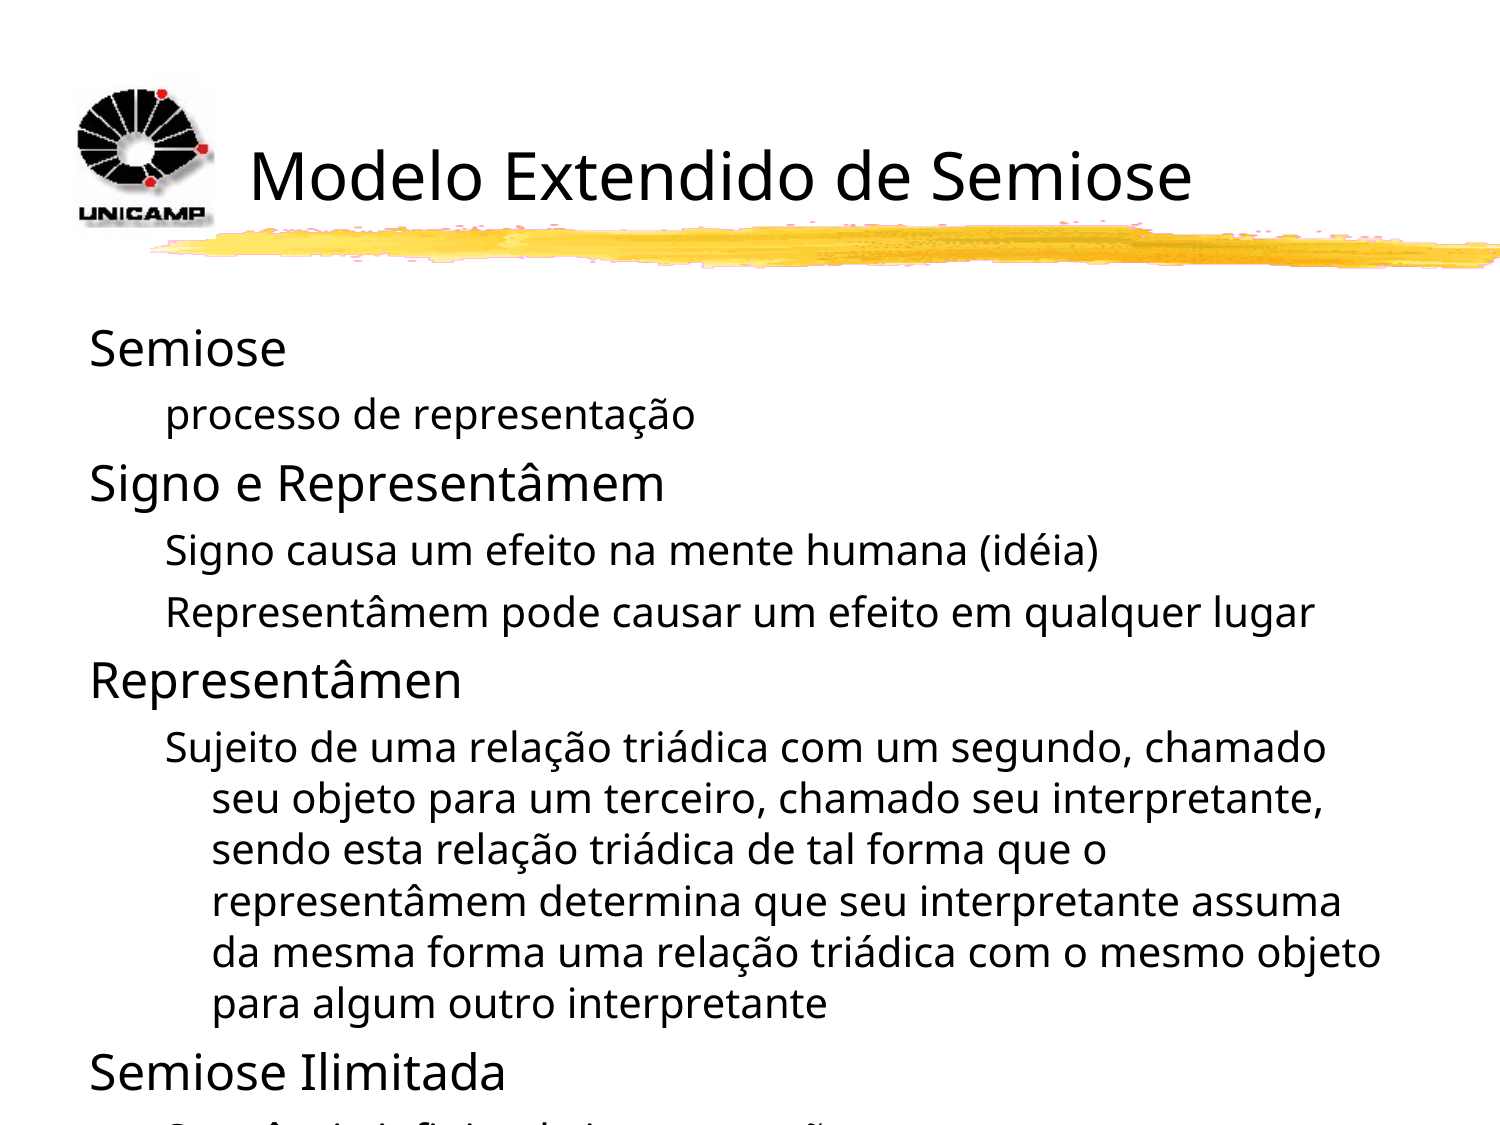

# Modelo Extendido de Semiose
Semiose
processo de representação
Signo e Representâmem
Signo causa um efeito na mente humana (idéia)
Representâmem pode causar um efeito em qualquer lugar
Representâmen
Sujeito de uma relação triádica com um segundo, chamado seu objeto para um terceiro, chamado seu interpretante, sendo esta relação triádica de tal forma que o representâmem determina que seu interpretante assuma da mesma forma uma relação triádica com o mesmo objeto para algum outro interpretante
Semiose Ilimitada
Sequência infinita de interpretações